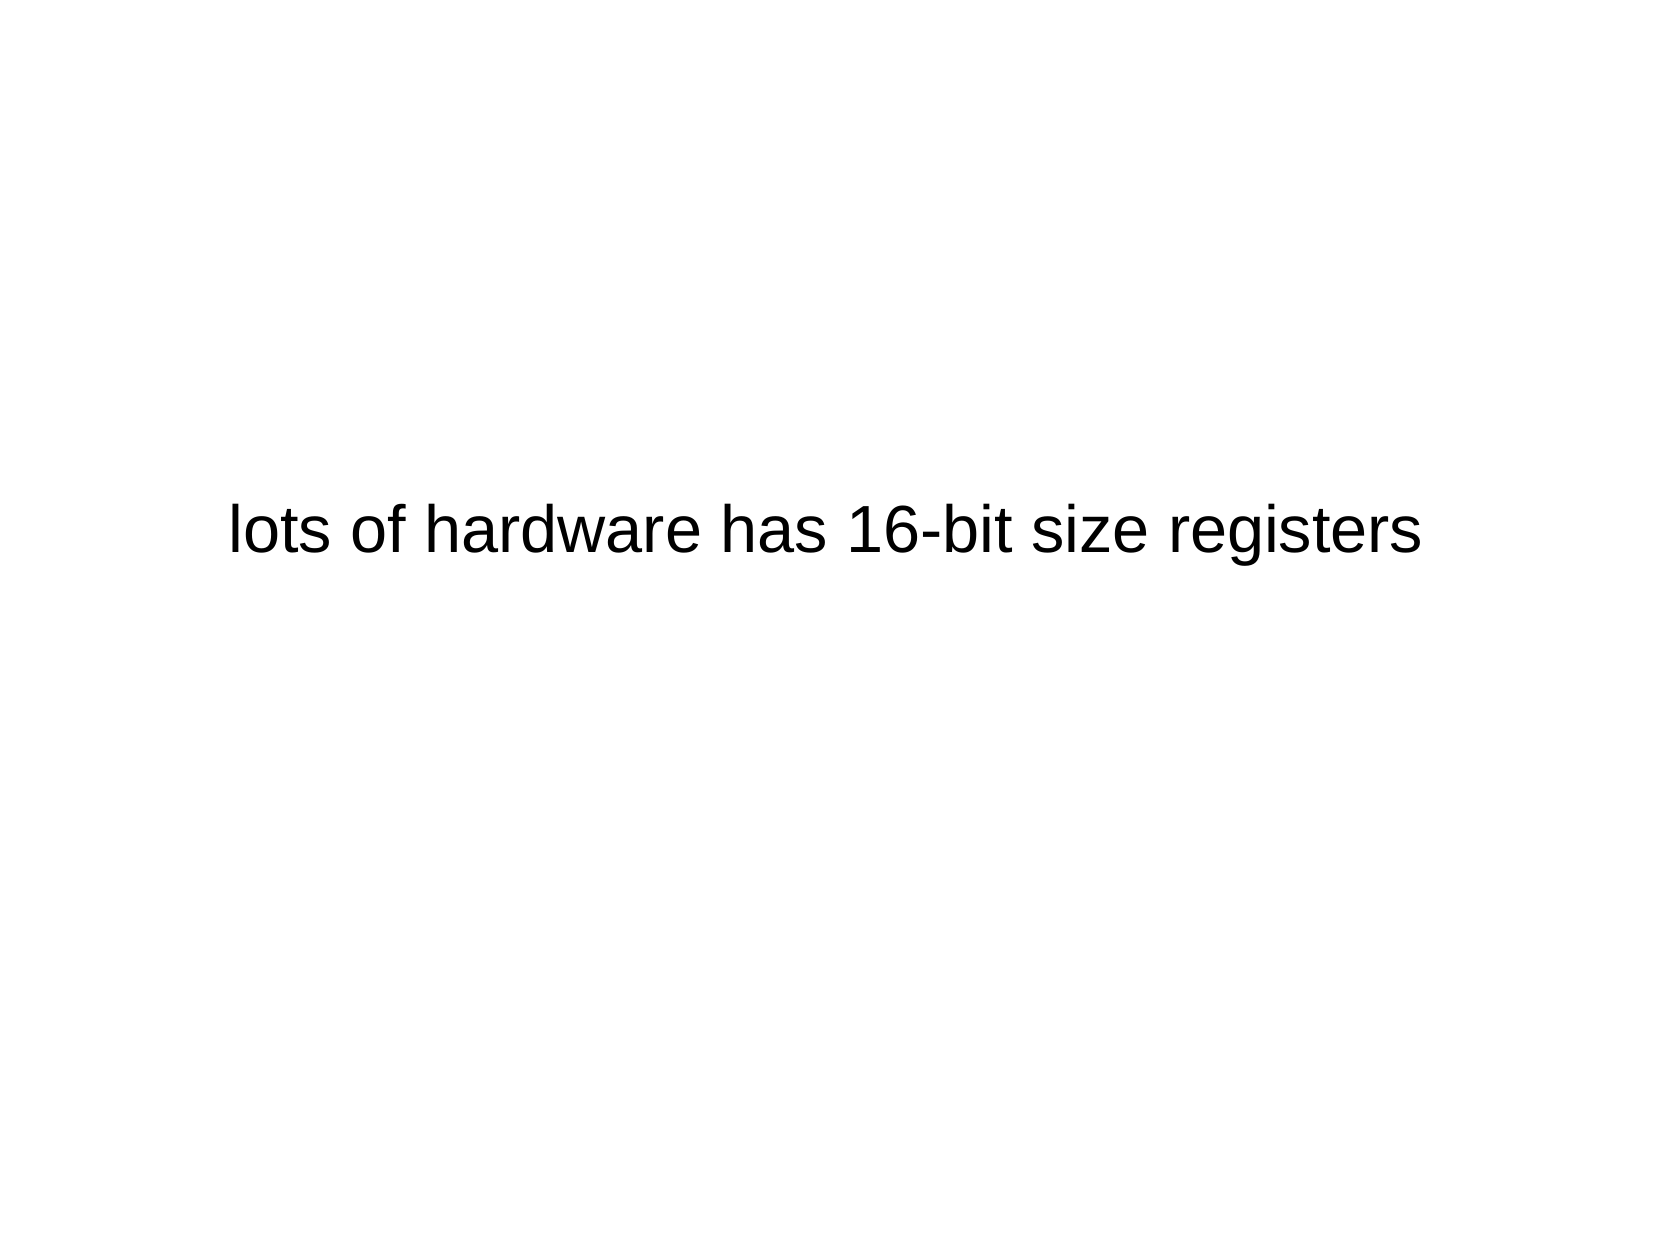

# lots of hardware has 16-bit size registers